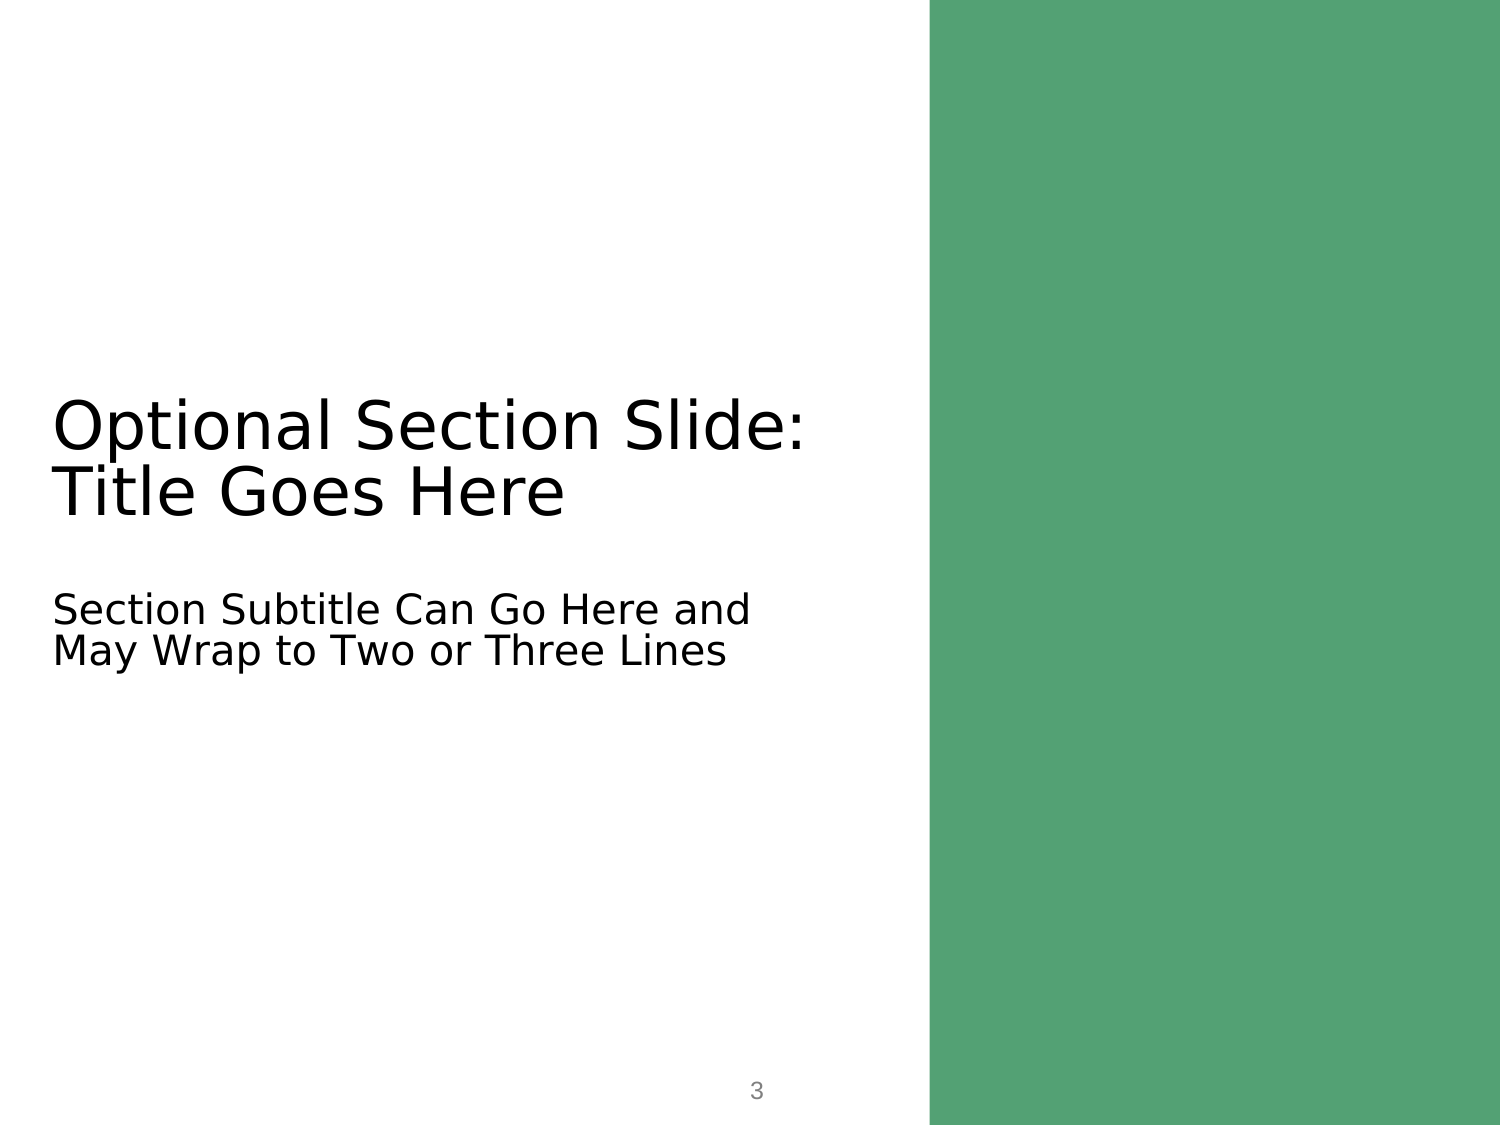

# Optional Section Slide: Title Goes Here
Section Subtitle Can Go Here and May Wrap to Two or Three Lines